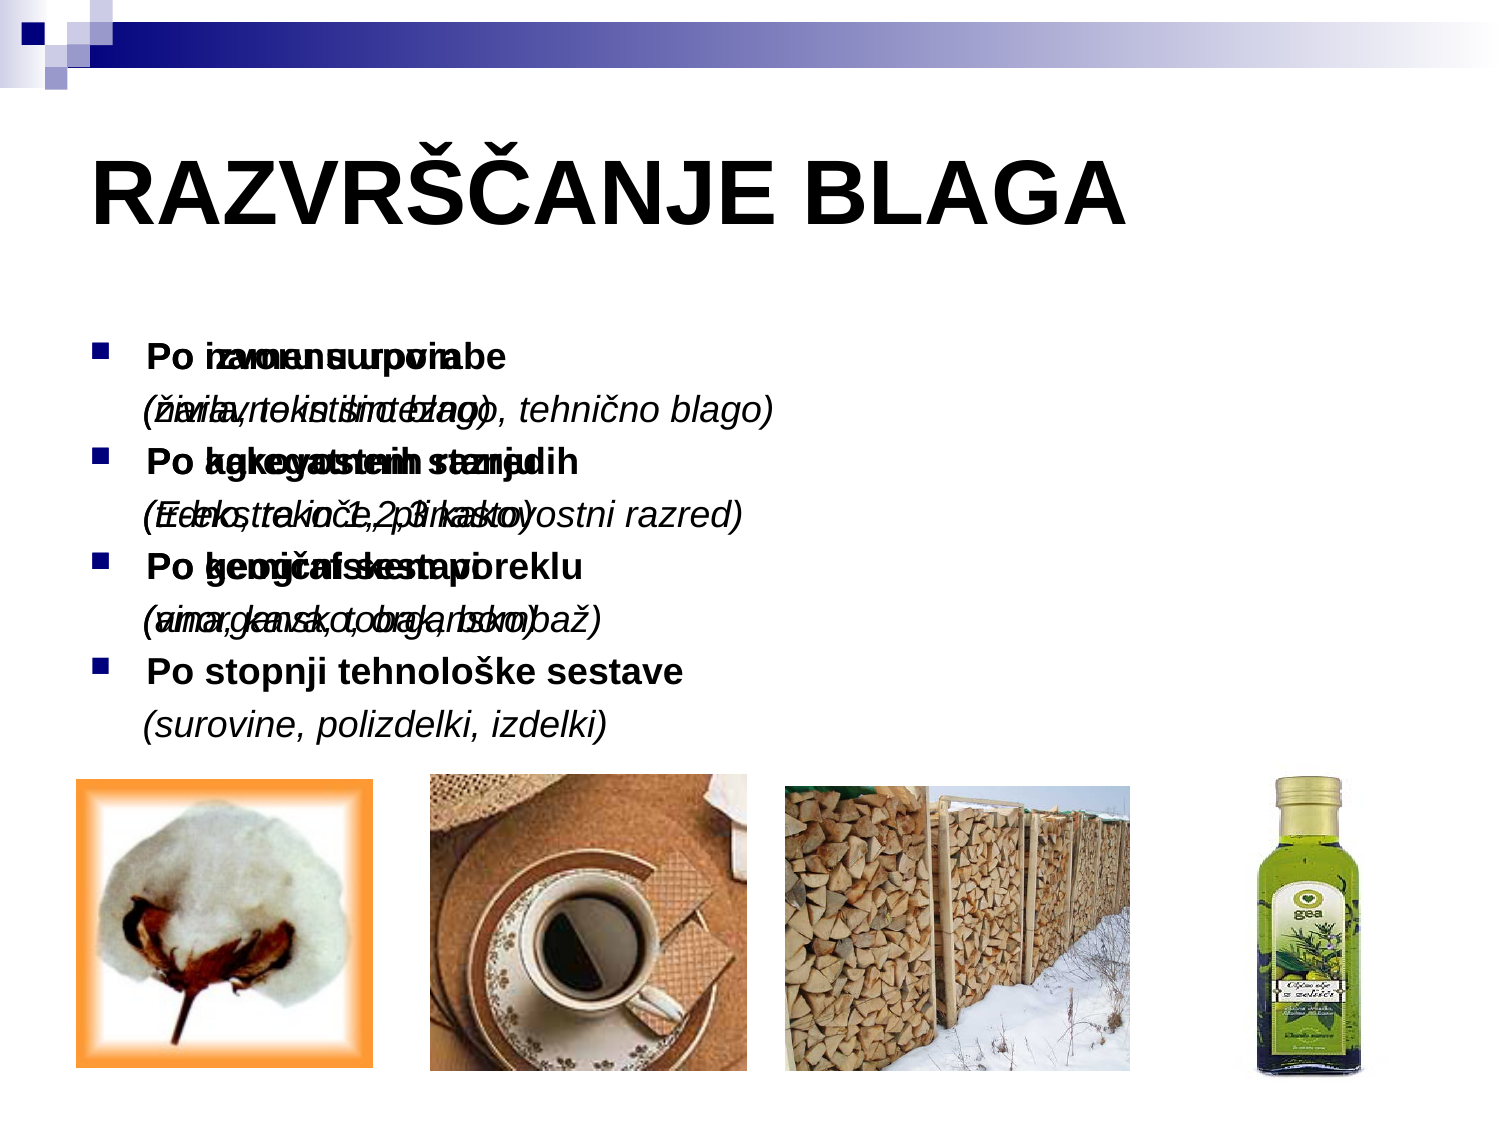

# RAZVRŠČANJE BLAGA
Po izvoru surovin
 (naravno in sintezno)
Po agregatnem stanju
 (trdno, tekoče, plinasto)
Po kemični sestavi
 (anorgansko, organsko)
Po stopnji tehnološke sestave
 (surovine, polizdelki, izdelki)
Po namenu uporabe
 (živila, tekstilno blago, tehnično blago)
Po kakovostnih razredih
 (E-ekstra in 1,2,3 kakovostni razred)
Po geografskem poreklu
 (vina, kava, tobak, bombaž)